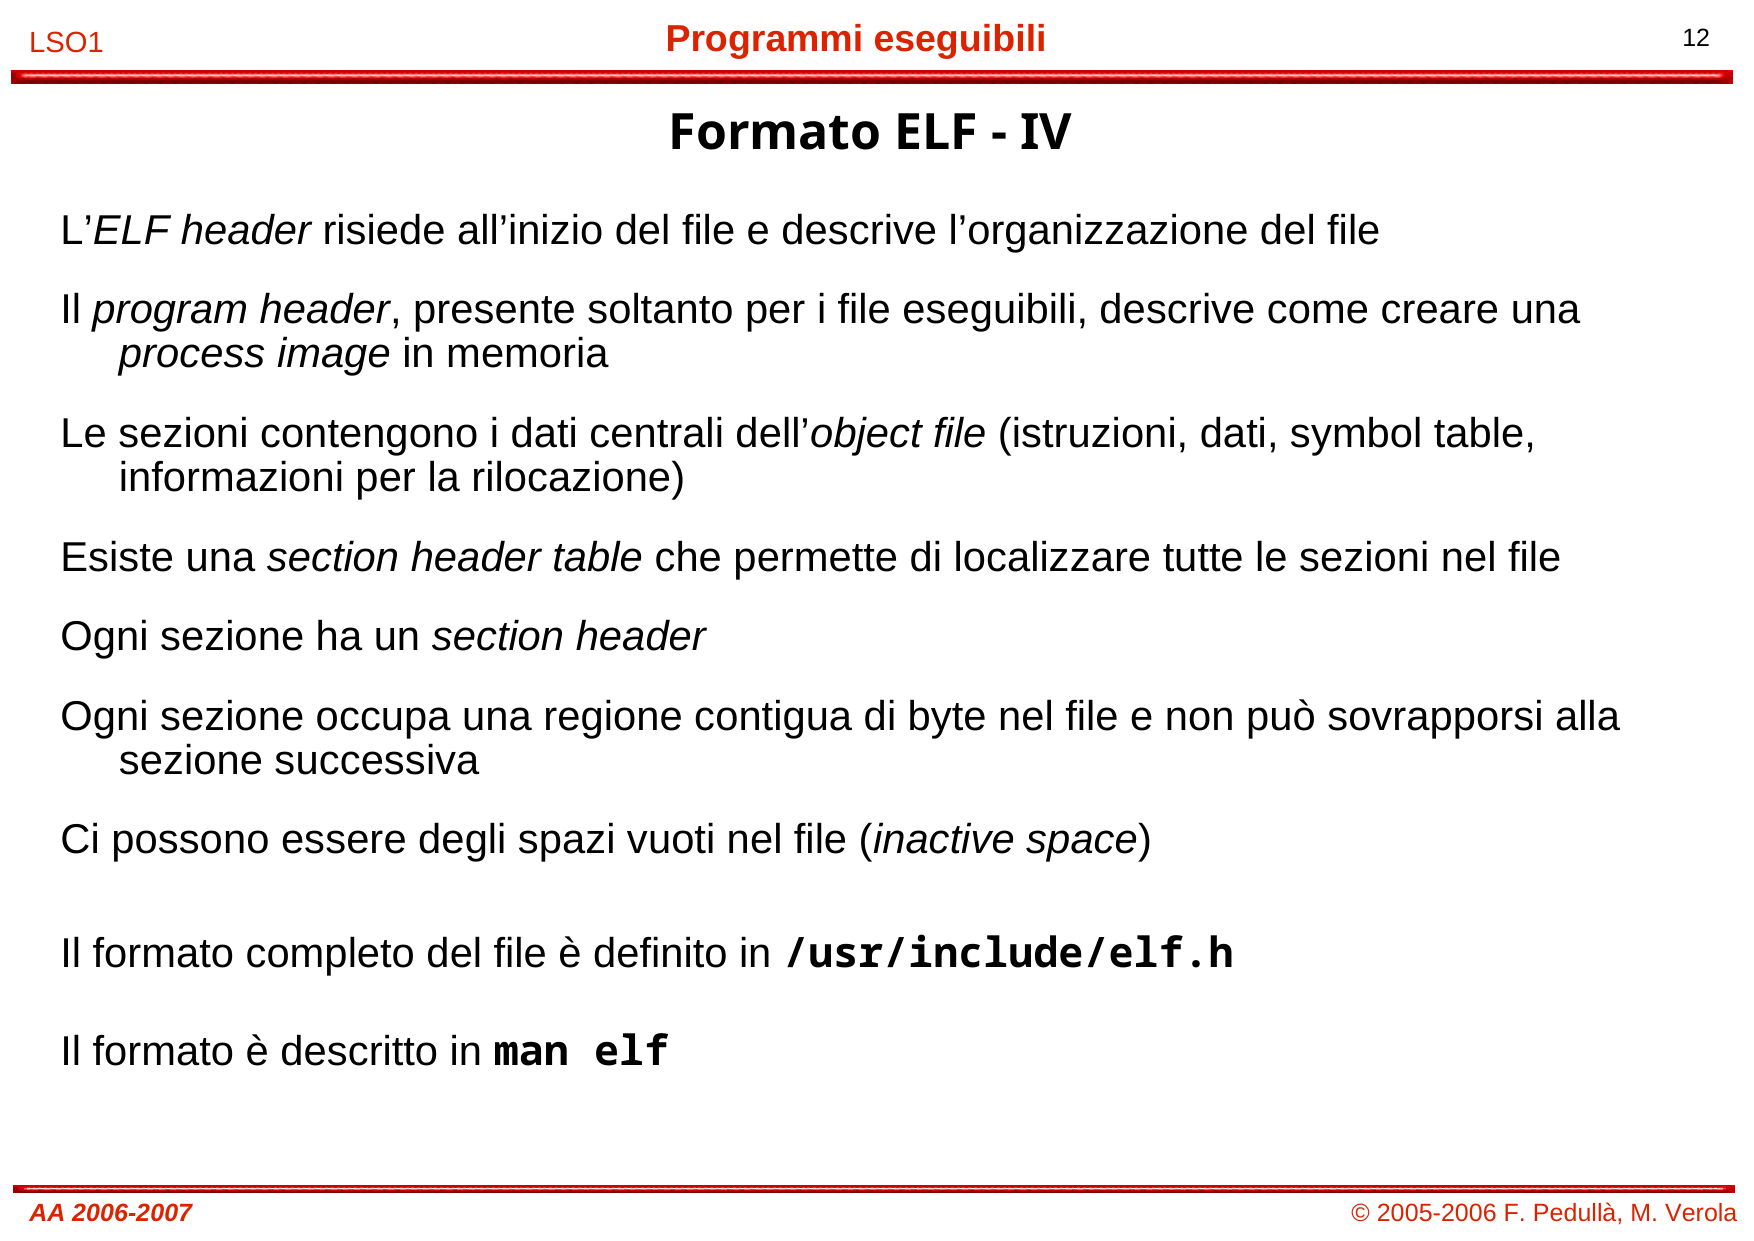

# Formato ELF - IV
L’ELF header risiede all’inizio del file e descrive l’organizzazione del file
Il program header, presente soltanto per i file eseguibili, descrive come creare una process image in memoria
Le sezioni contengono i dati centrali dell’object file (istruzioni, dati, symbol table, informazioni per la rilocazione)
Esiste una section header table che permette di localizzare tutte le sezioni nel file
Ogni sezione ha un section header
Ogni sezione occupa una regione contigua di byte nel file e non può sovrapporsi alla sezione successiva
Ci possono essere degli spazi vuoti nel file (inactive space)
Il formato completo del file è definito in /usr/include/elf.h
Il formato è descritto in man elf